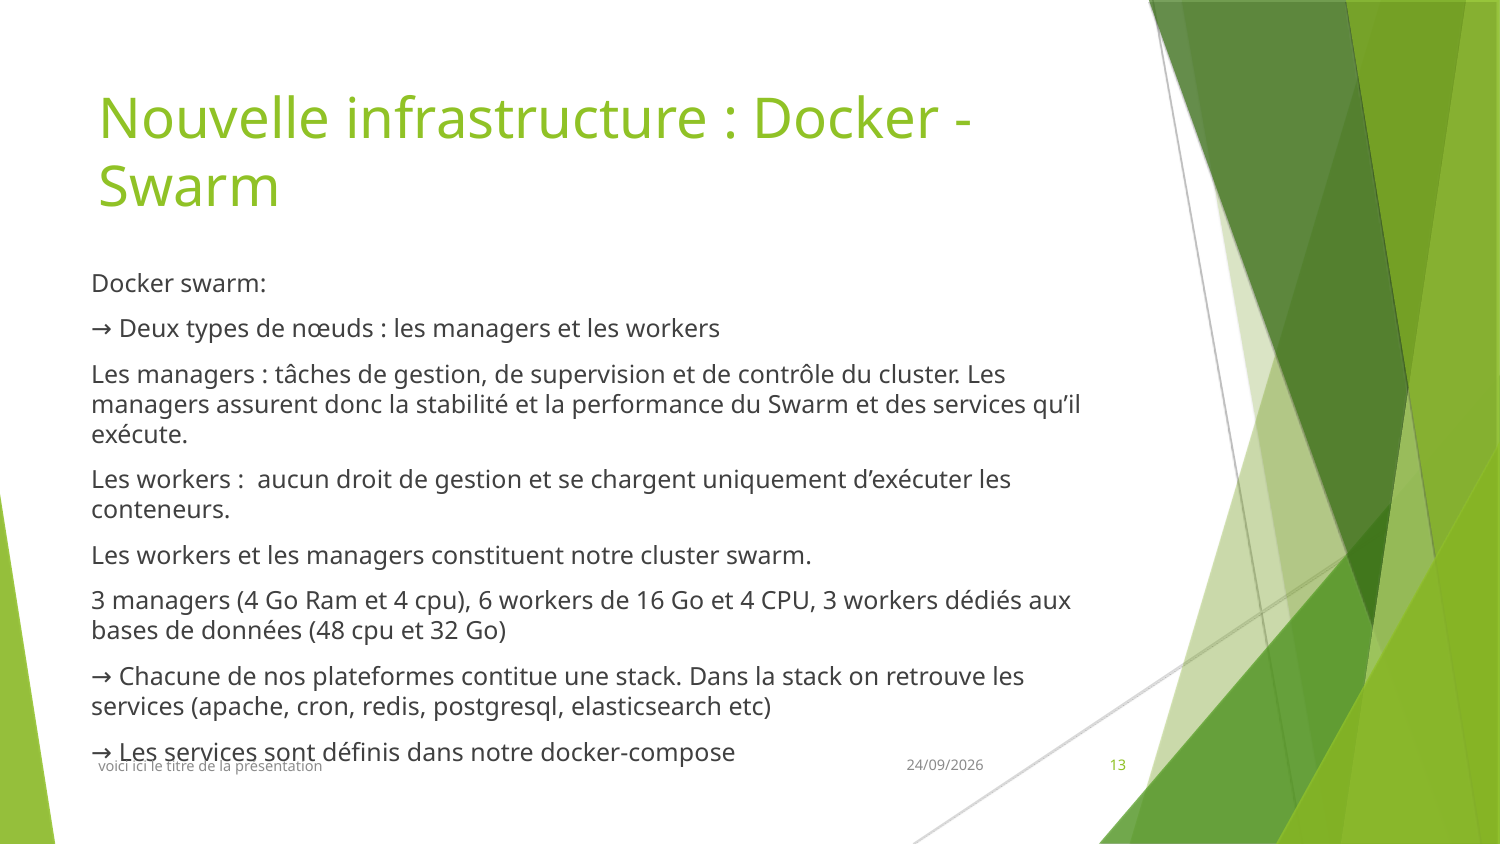

# Nouvelle infrastructure : Docker - Swarm
Docker swarm:
→ Deux types de nœuds : les managers et les workers
Les managers : tâches de gestion, de supervision et de contrôle du cluster. Les managers assurent donc la stabilité et la performance du Swarm et des services qu’il exécute.
Les workers : aucun droit de gestion et se chargent uniquement d’exécuter les conteneurs.
Les workers et les managers constituent notre cluster swarm.
3 managers (4 Go Ram et 4 cpu), 6 workers de 16 Go et 4 CPU, 3 workers dédiés aux bases de données (48 cpu et 32 Go)
→ Chacune de nos plateformes contitue une stack. Dans la stack on retrouve les services (apache, cron, redis, postgresql, elasticsearch etc)
→ Les services sont définis dans notre docker-compose
voici ici le titre de la présentation